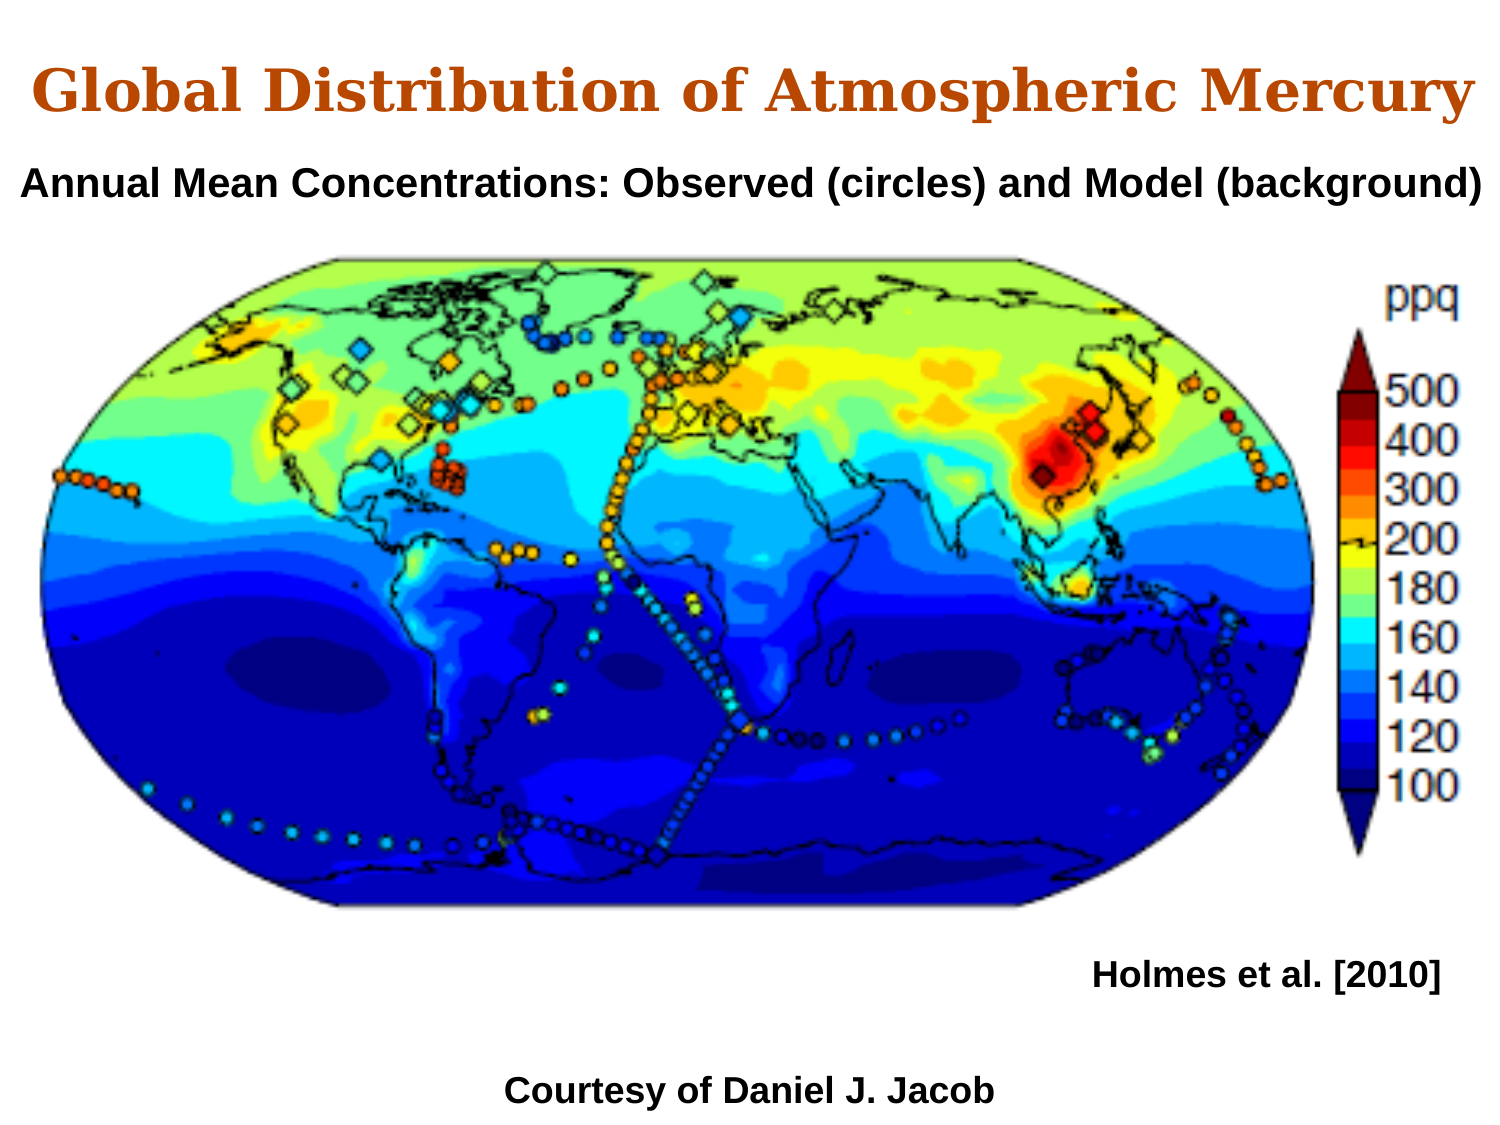

Global Distribution of Atmospheric Mercury
Annual Mean Concentrations: Observed (circles) and Model (background)
Holmes et al. [2010]
Courtesy of Daniel J. Jacob